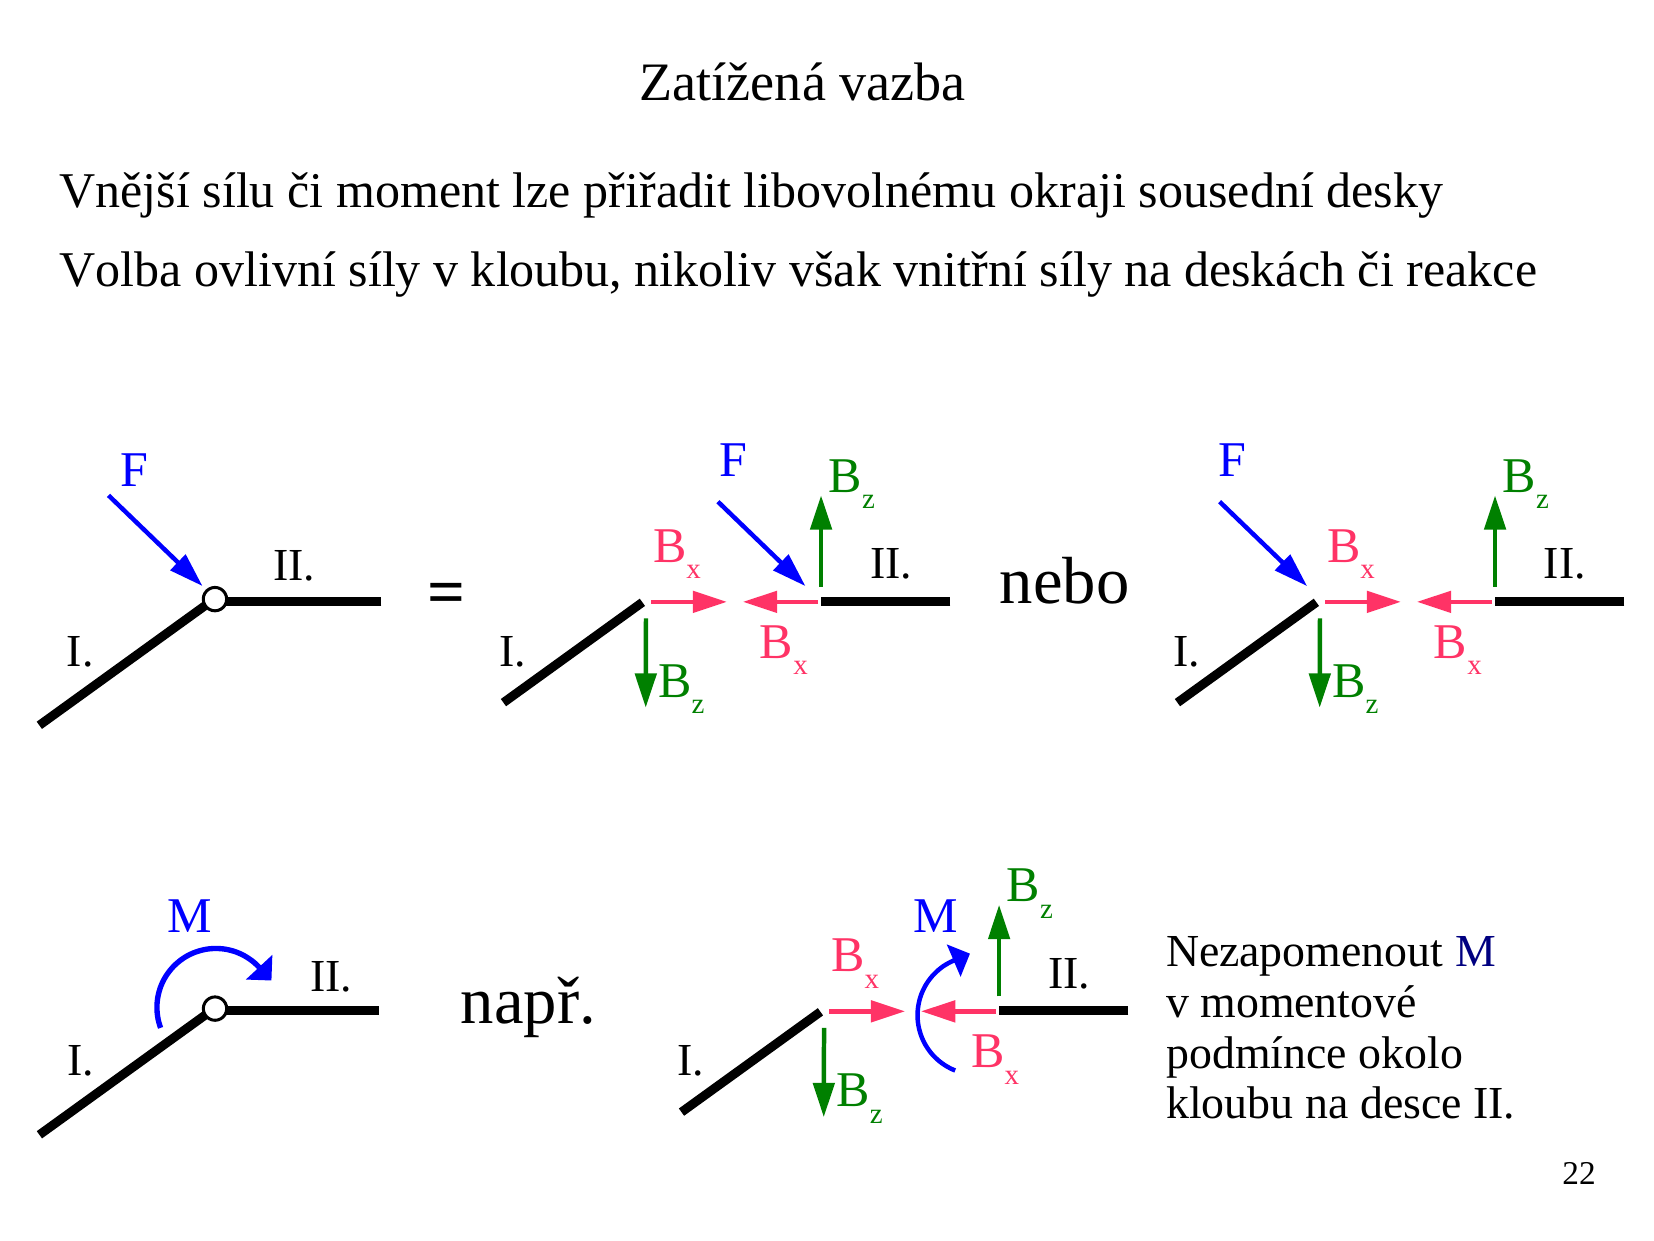

# Zatížená vazba
Vnější sílu či moment lze přiřadit libovolnému okraji sousední desky
Volba ovlivní síly v kloubu, nikoliv však vnitřní síly na deskách či reakce
F
F
F
Bz
Bz
Bx
Bx
II.
II.
II.
nebo
=
Bx
Bx
I.
I.
I.
Bz
Bz
Bz
M
M
Nezapomenout M v momentové podmínce okolo kloubu na desce II.
Bx
II.
II.
např.
Bx
I.
I.
Bz
22